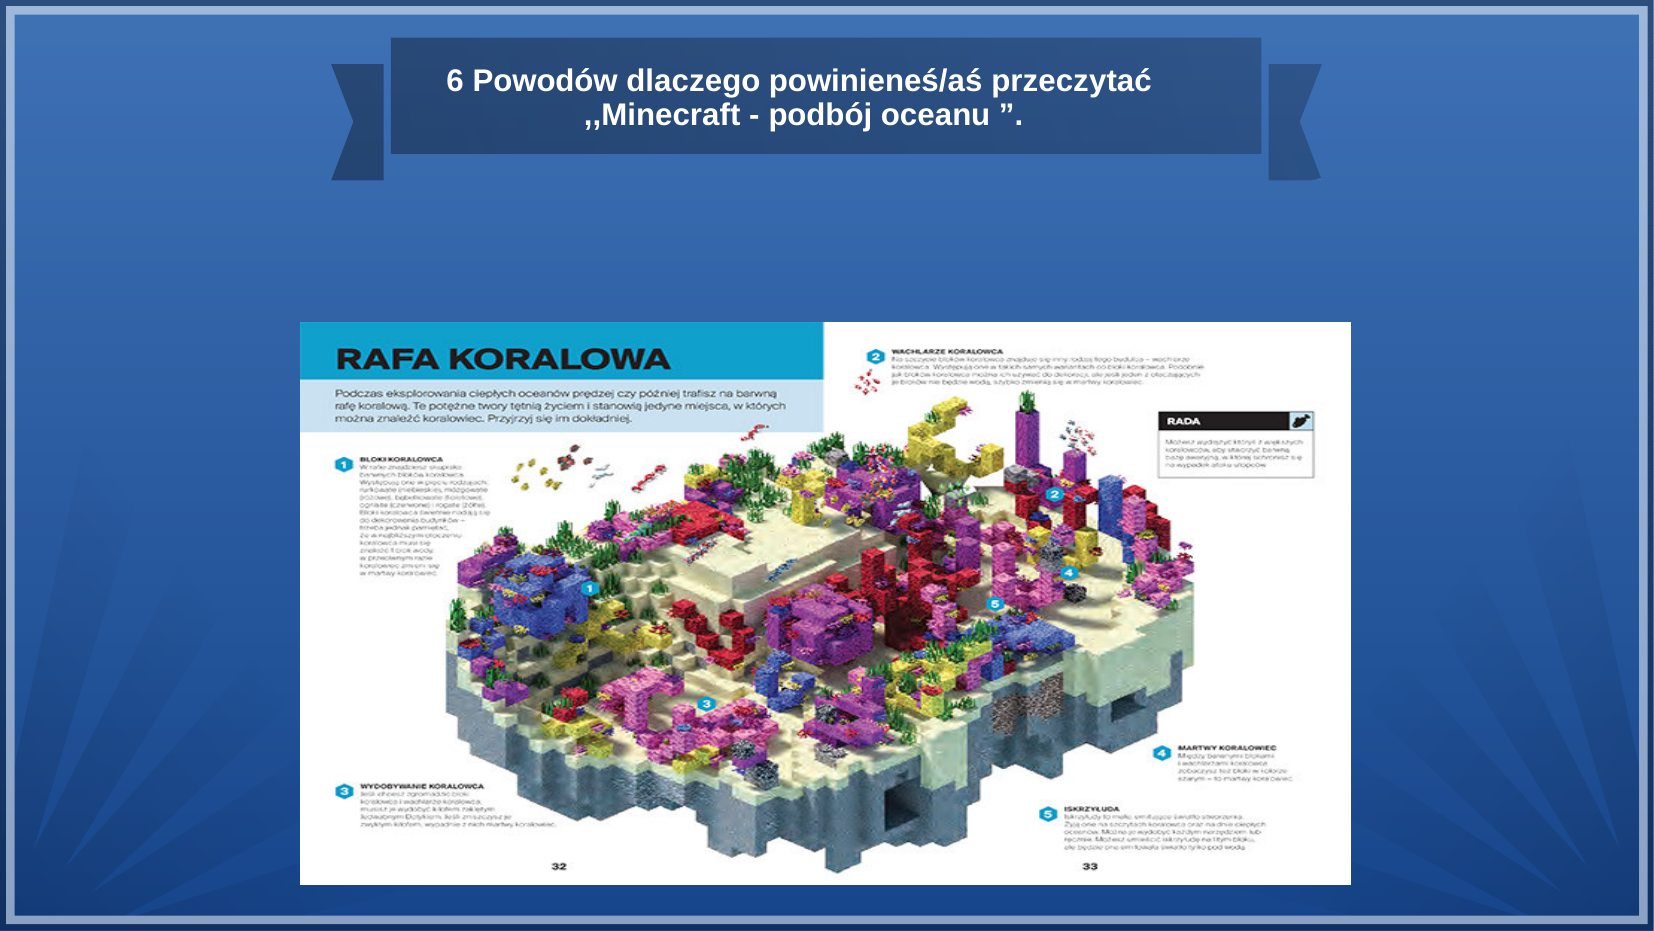

# 6 Powodów dlaczego powinieneś/aś przeczytać ,,Minecraft - podbój oceanu ”.